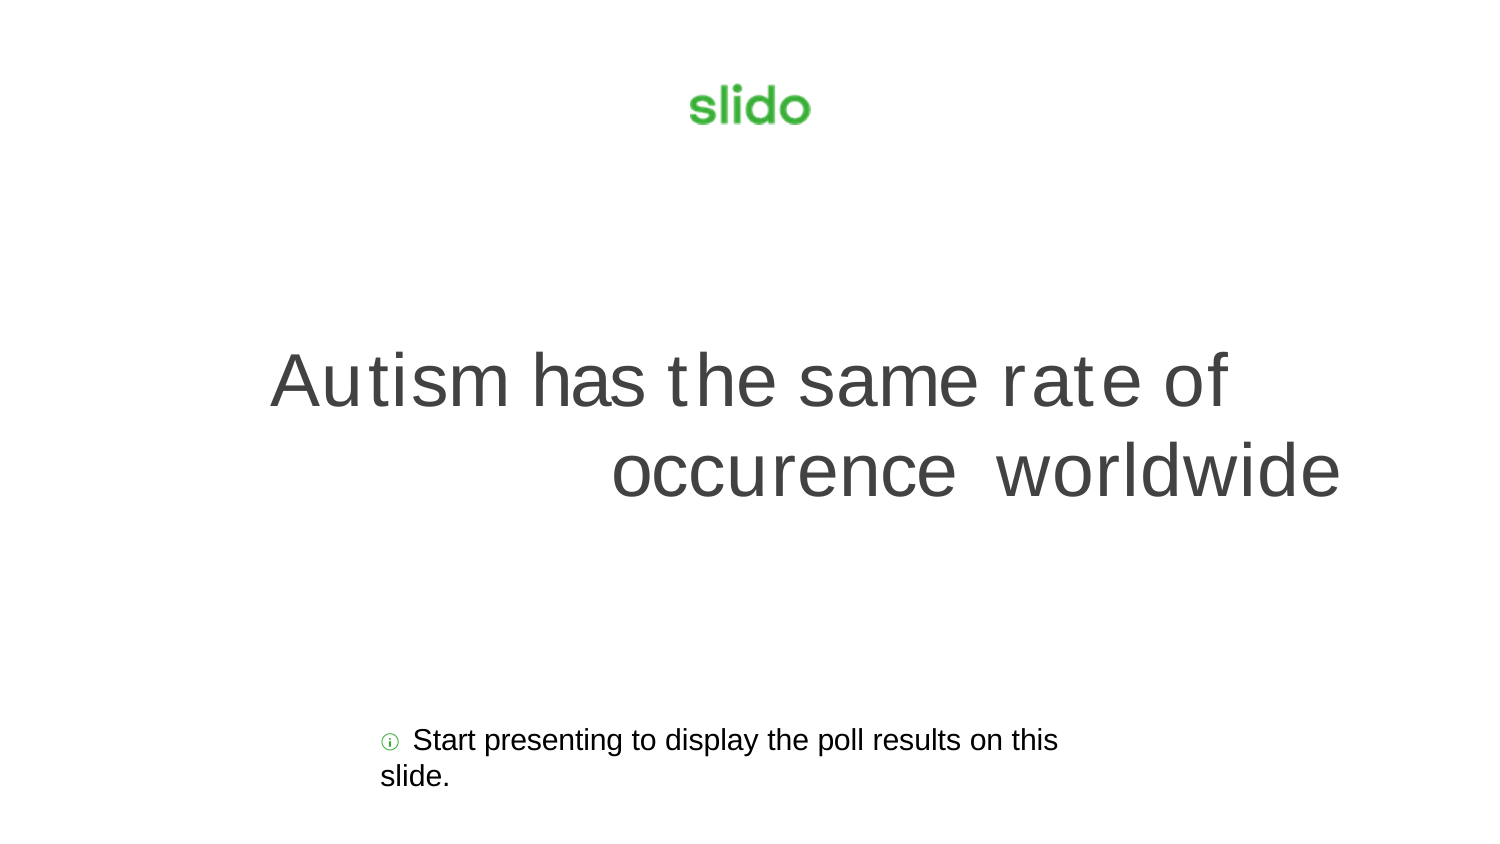

# Autism has the same rate of occurence worldwide
ⓘ Start presenting to display the poll results on this slide.